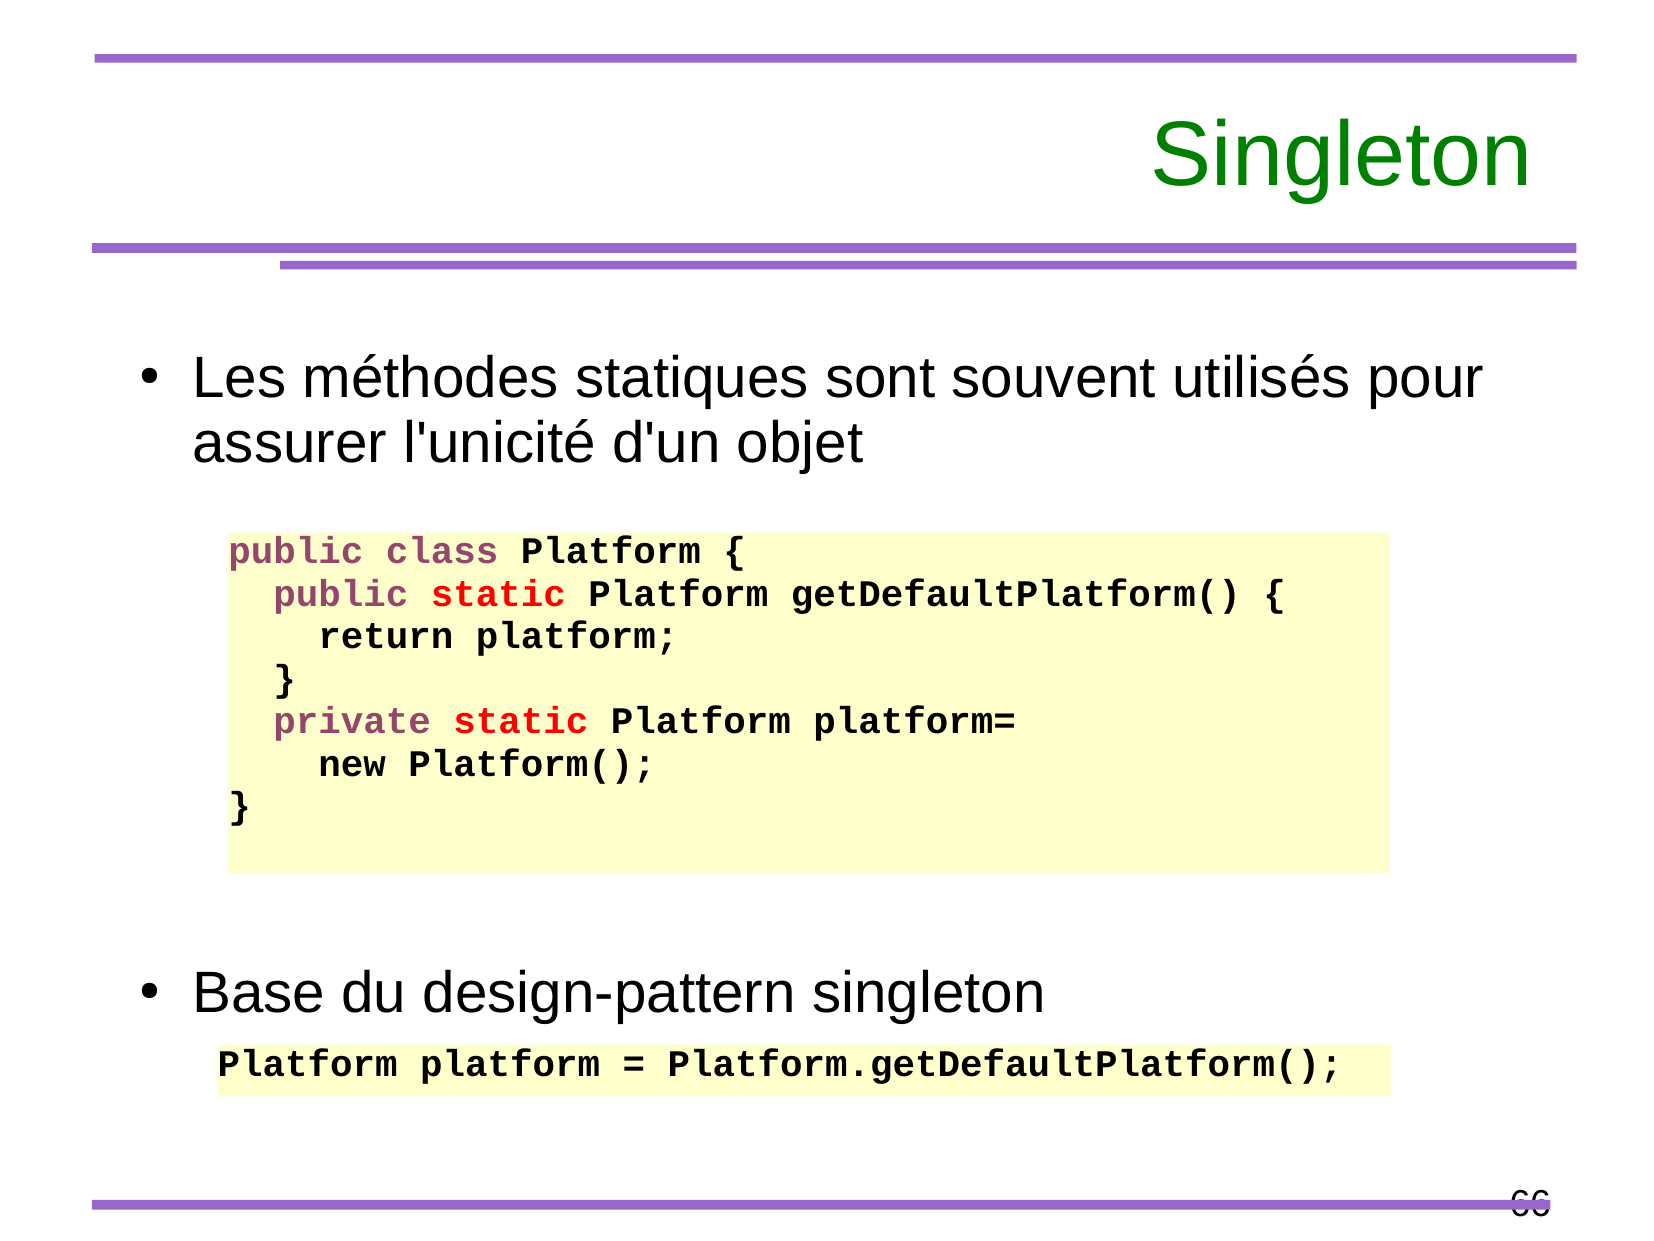

# Singleton
Les méthodes statiques sont souvent utilisés pour assurer l'unicité d'un objet
Base du design-pattern singleton
public class Platform {
 public static Platform getDefaultPlatform() {
 return platform;
 }
 private static Platform platform=
 new Platform();
}
Platform platform = Platform.getDefaultPlatform();